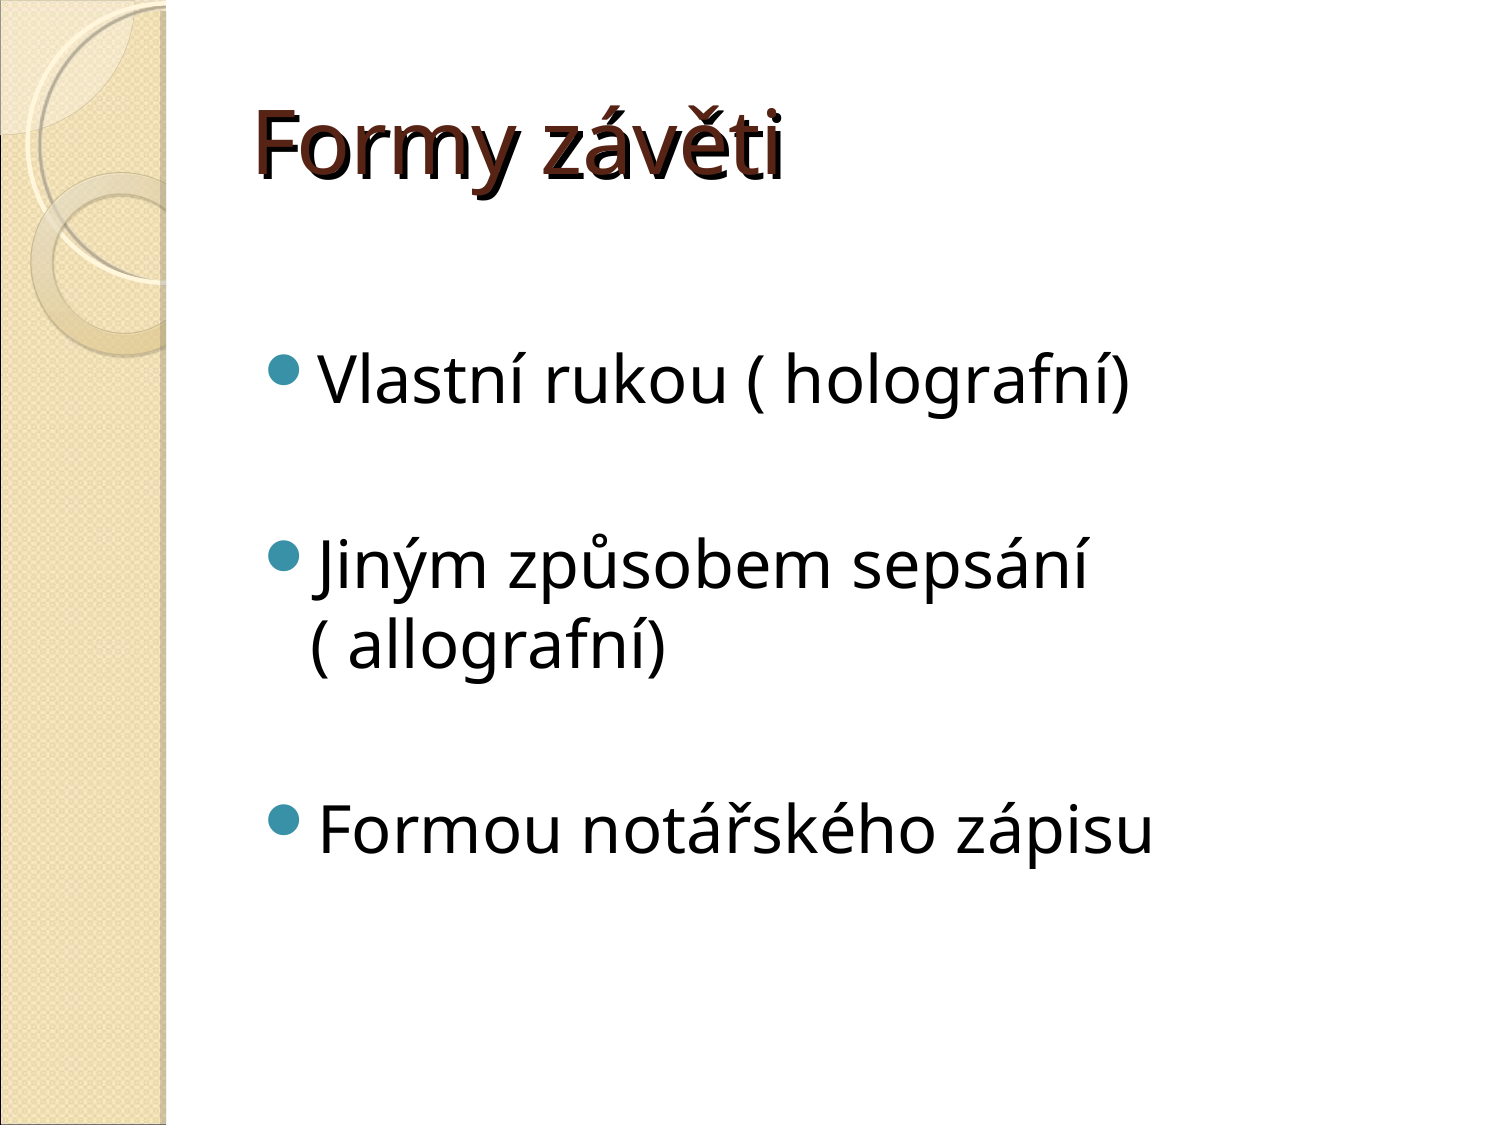

# Formy závěti
Vlastní rukou ( holografní)
Jiným způsobem sepsání ( allografní)
Formou notářského zápisu